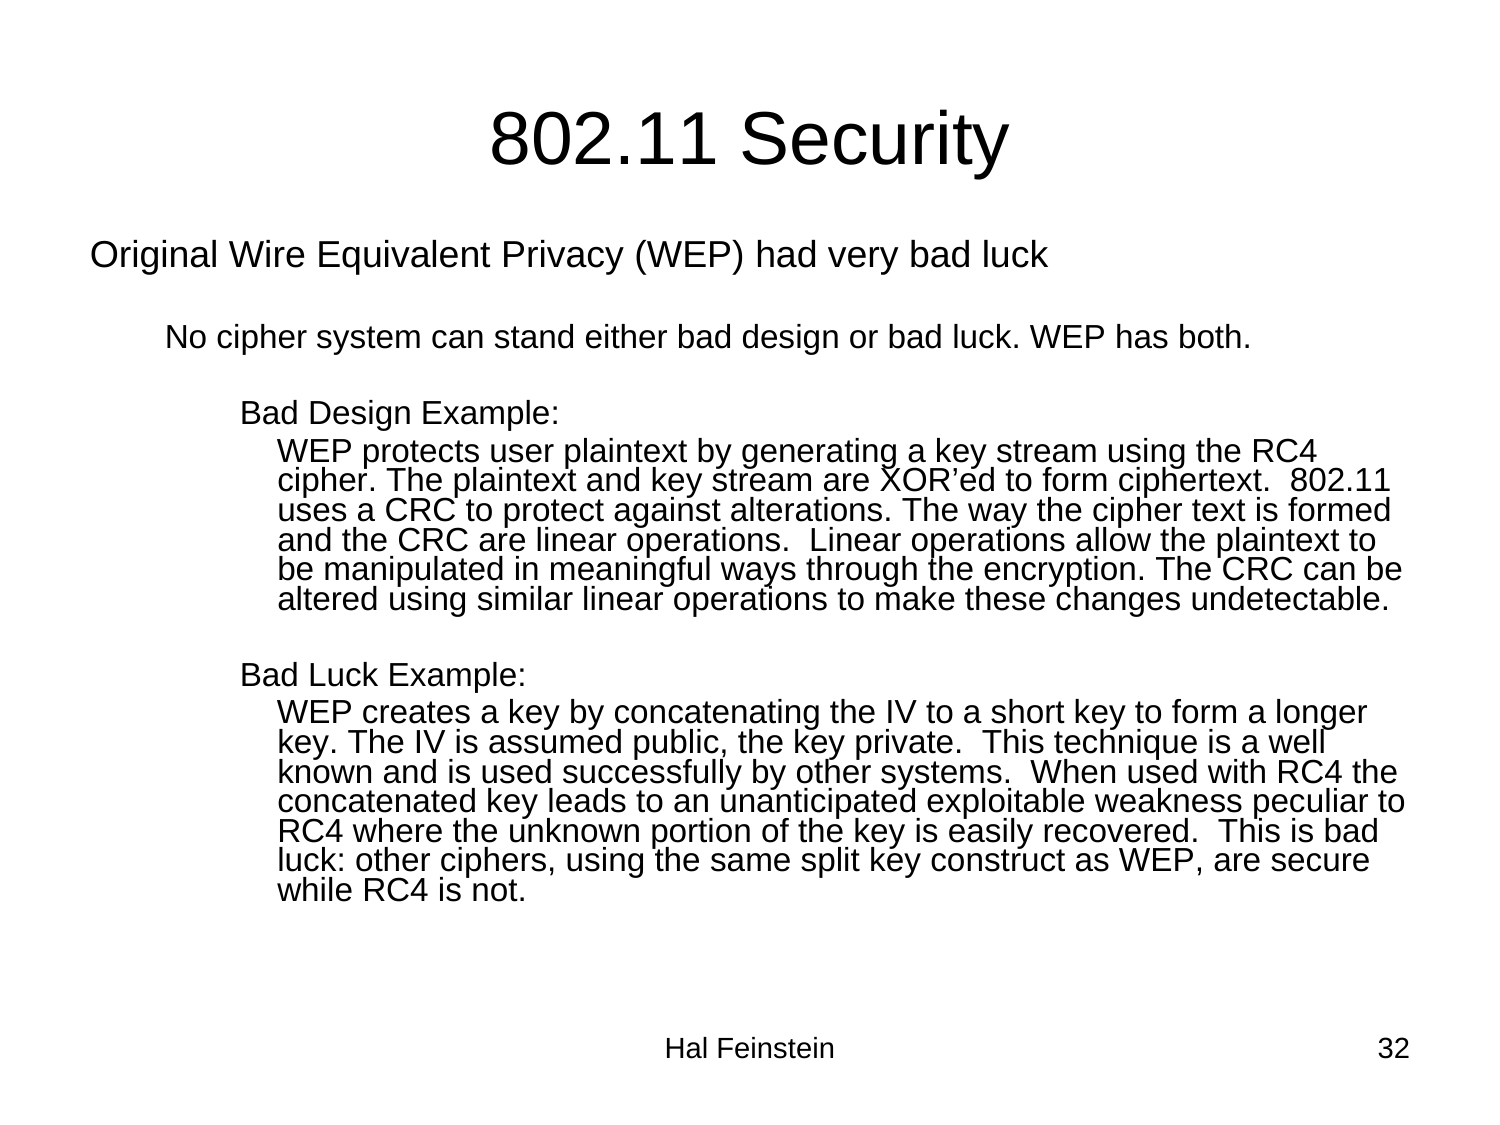

# 802.11 Security
Original Wire Equivalent Privacy (WEP) had very bad luck
No cipher system can stand either bad design or bad luck. WEP has both.
Bad Design Example:
 WEP protects user plaintext by generating a key stream using the RC4 cipher. The plaintext and key stream are XOR’ed to form ciphertext. 802.11 uses a CRC to protect against alterations. The way the cipher text is formed and the CRC are linear operations. Linear operations allow the plaintext to be manipulated in meaningful ways through the encryption. The CRC can be altered using similar linear operations to make these changes undetectable.
Bad Luck Example:
 WEP creates a key by concatenating the IV to a short key to form a longer key. The IV is assumed public, the key private. This technique is a well known and is used successfully by other systems. When used with RC4 the concatenated key leads to an unanticipated exploitable weakness peculiar to RC4 where the unknown portion of the key is easily recovered. This is bad luck: other ciphers, using the same split key construct as WEP, are secure while RC4 is not.
Hal Feinstein
32